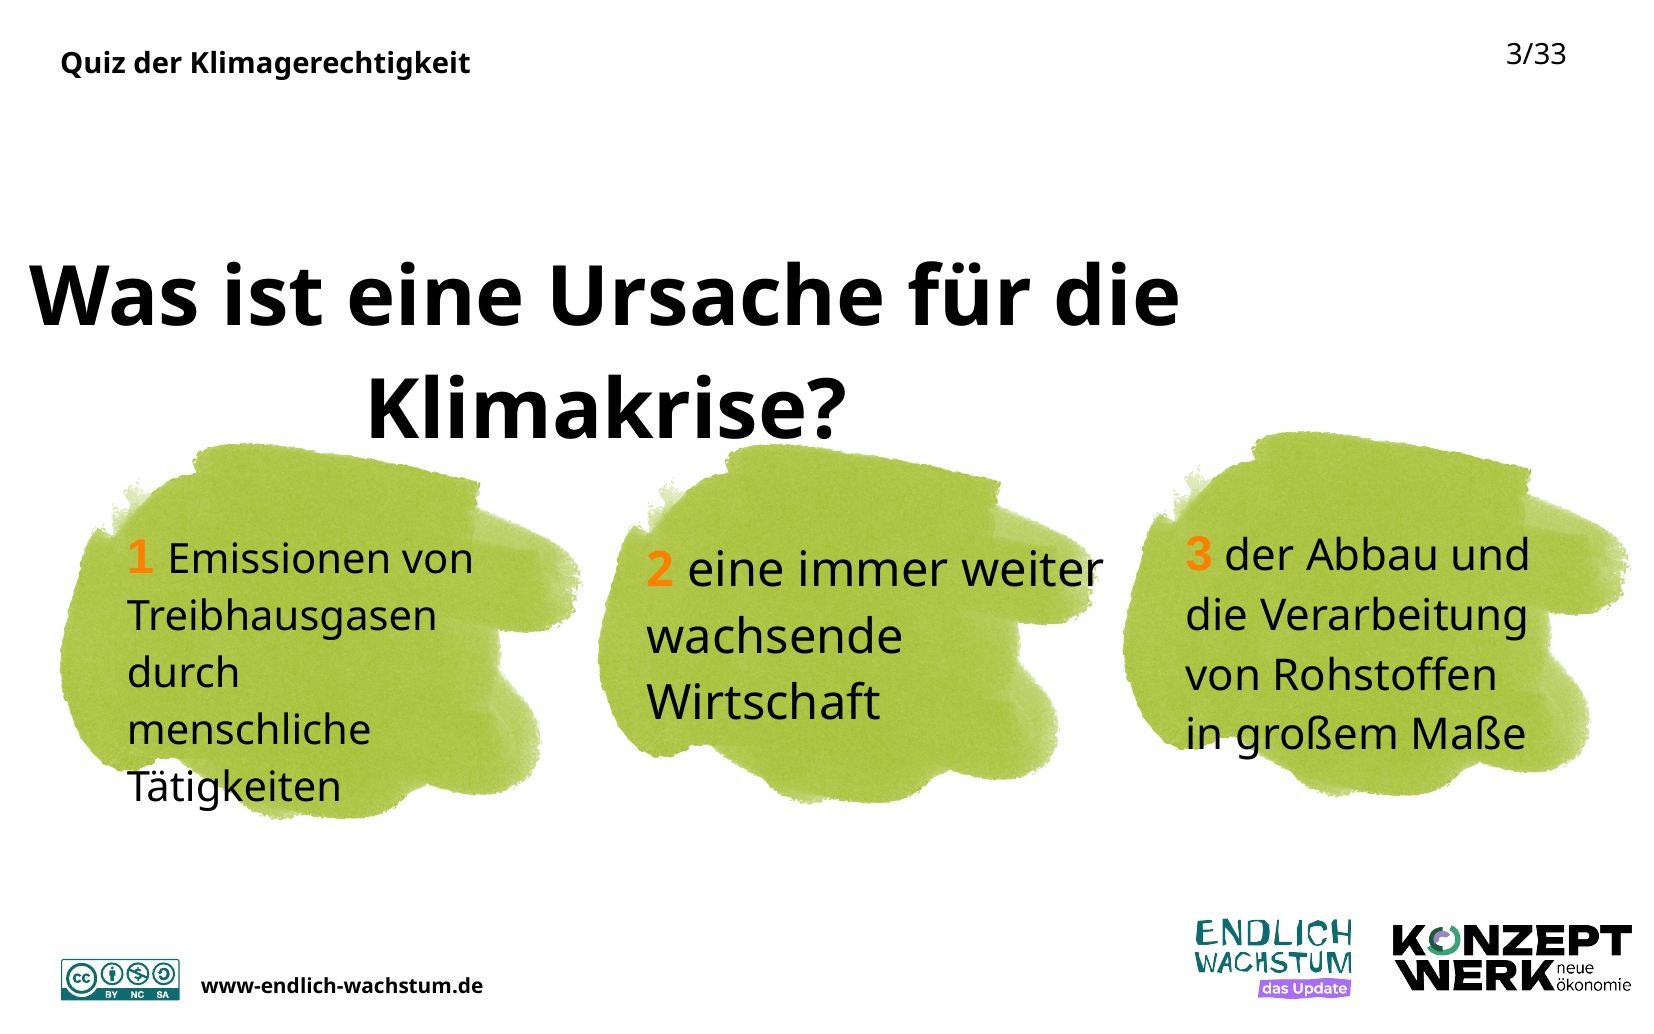

3
Quiz der Klimagerechtigkeit
# Was ist eine Ursache für die Klimakrise?
3 der Abbau und die Verarbeitung von Rohstoffen in großem Maße
1 Emissionen von Treibhausgasen durch menschliche Tätigkeiten
2 eine immer weiter wachsende Wirtschaft